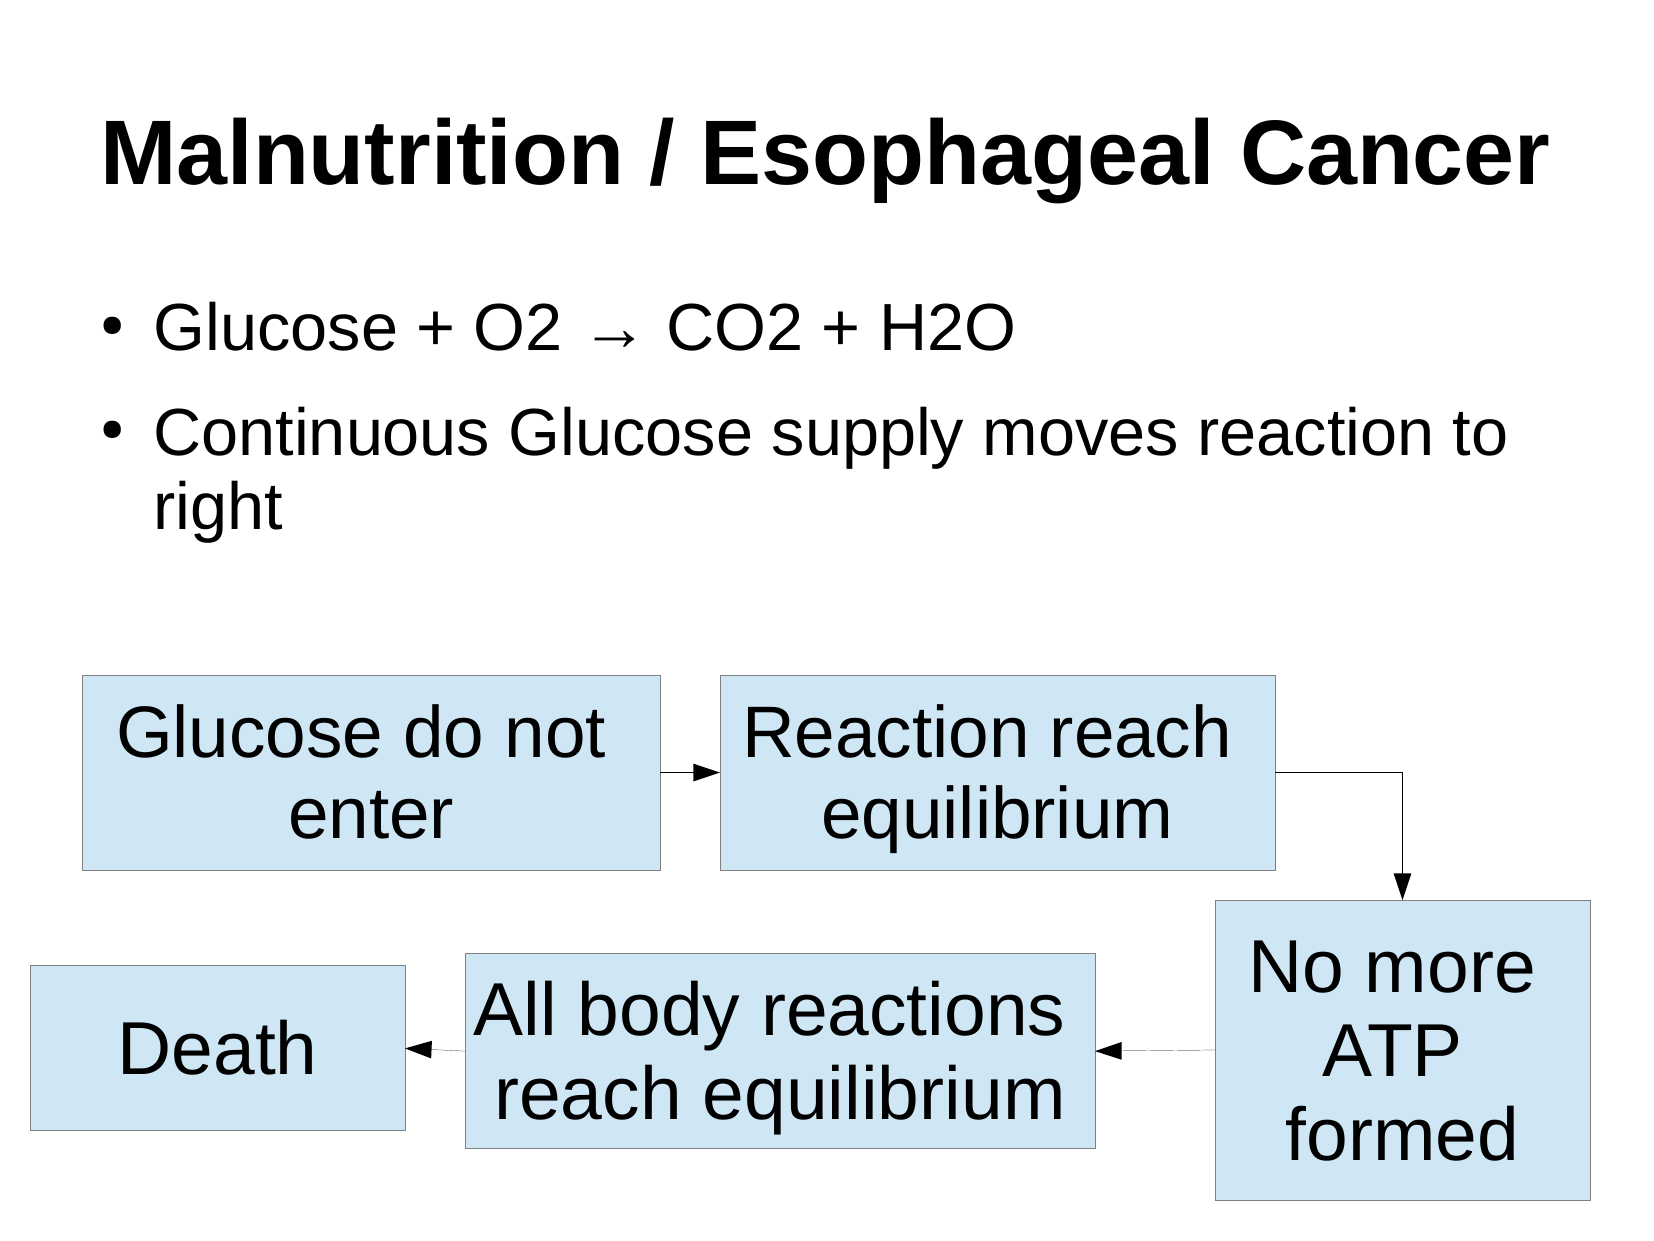

# Malnutrition / Esophageal Cancer
Glucose + O2 → CO2 + H2O
Continuous Glucose supply moves reaction to right
Glucose do not
enter
Reaction reach
equilibrium
No more
ATP
formed
All body reactions
reach equilibrium
Death